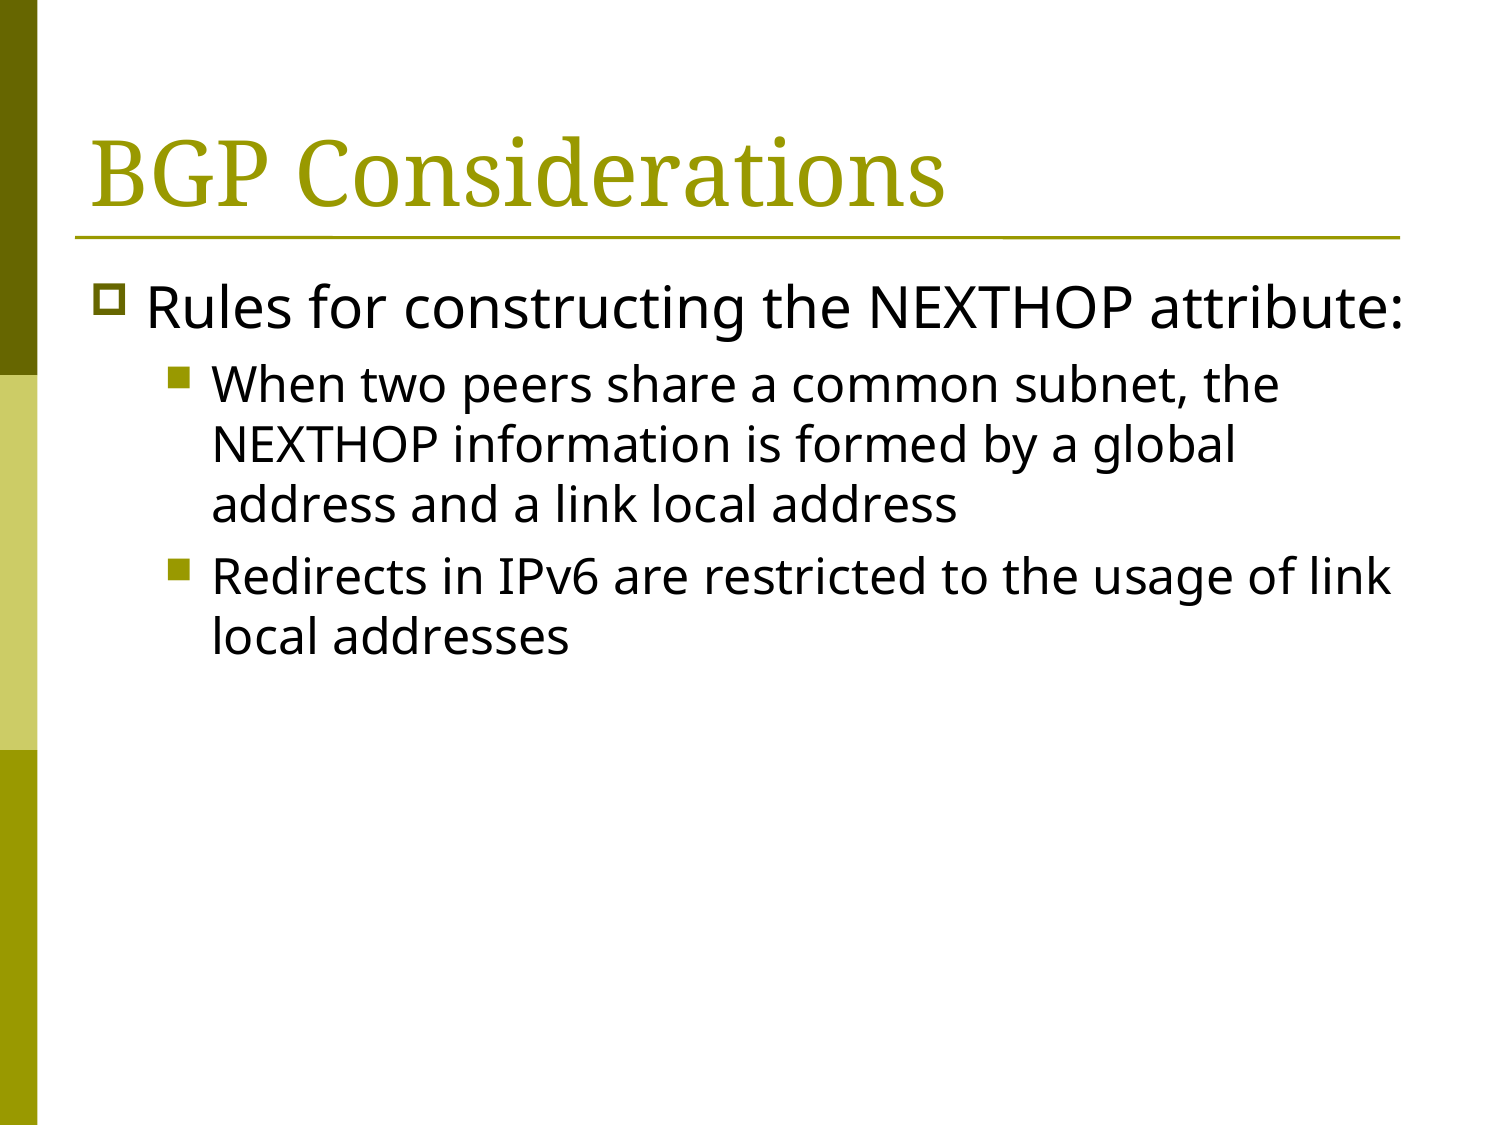

# BGP Considerations
Rules for constructing the NEXTHOP attribute:
When two peers share a common subnet, the NEXTHOP information is formed by a global address and a link local address
Redirects in IPv6 are restricted to the usage of link local addresses